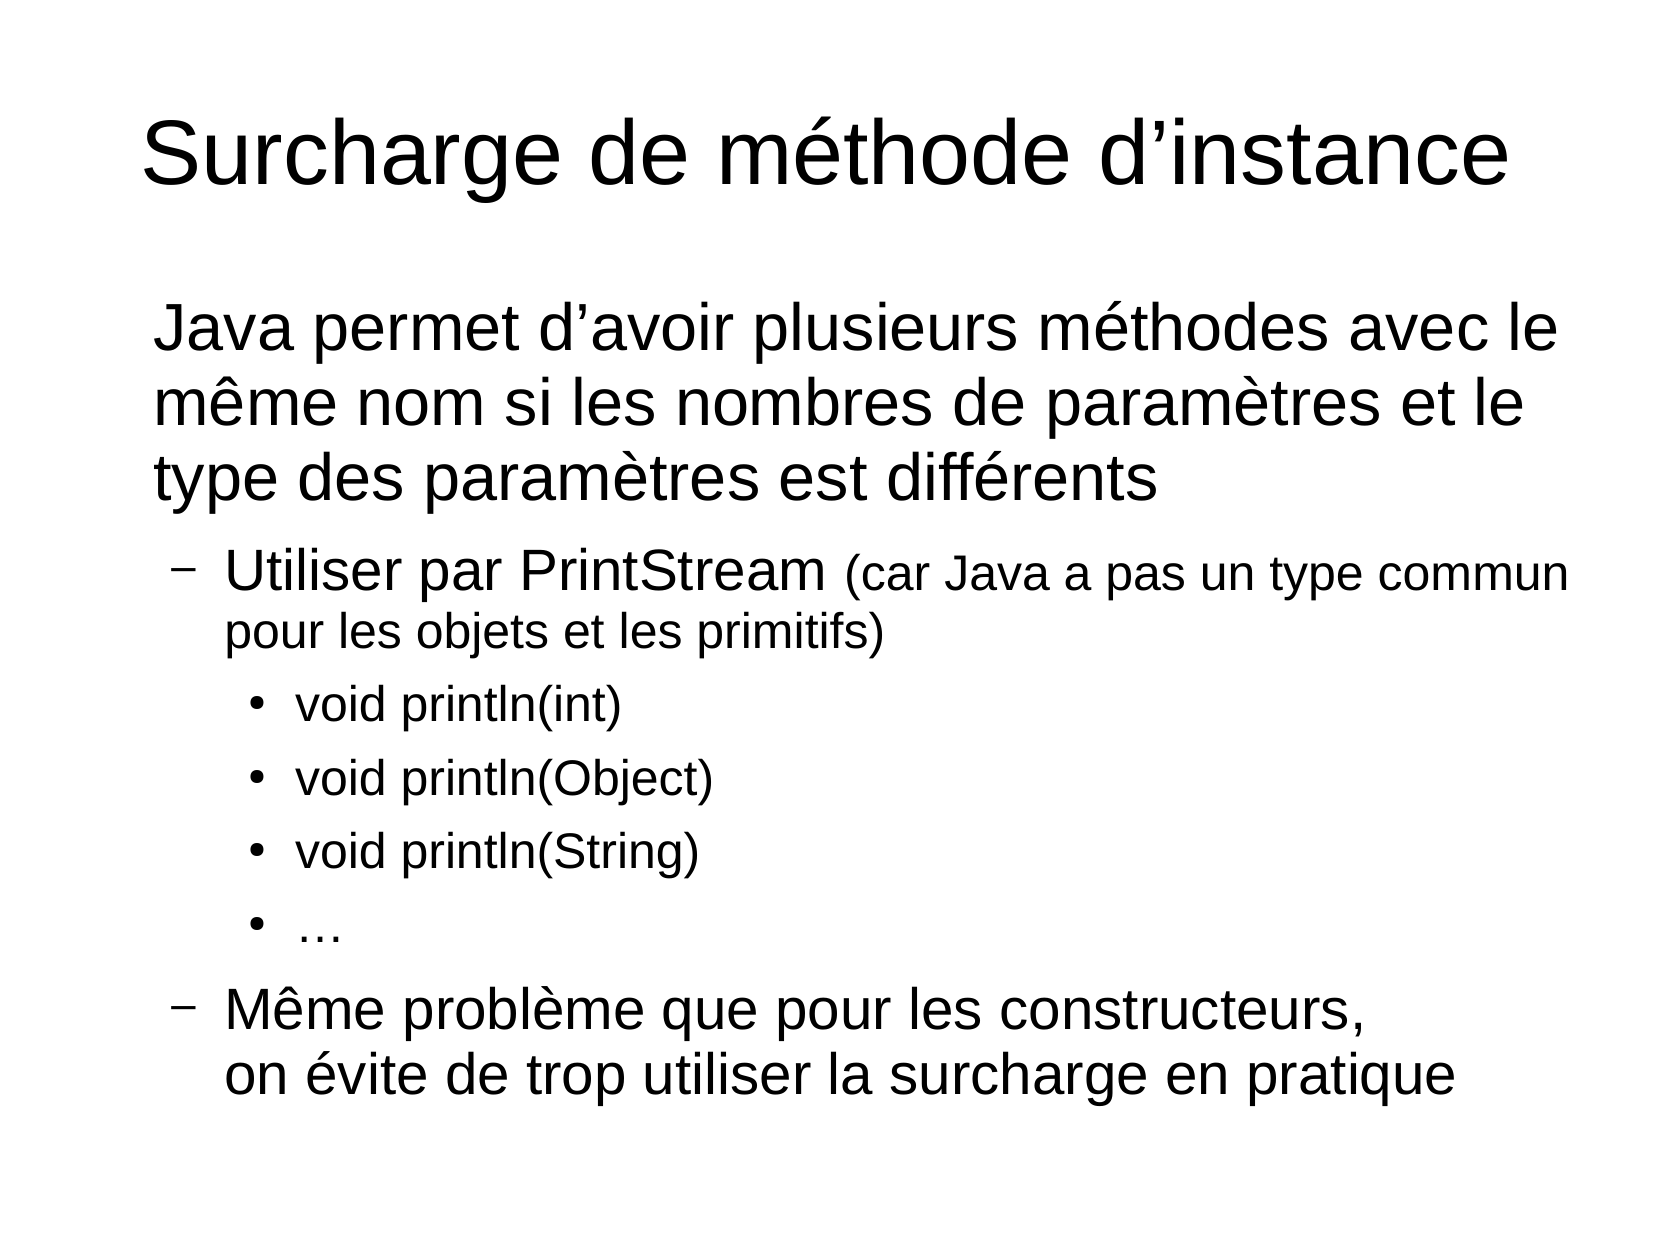

# Surcharge de méthode d’instance
Java permet d’avoir plusieurs méthodes avec le même nom si les nombres de paramètres et le type des paramètres est différents
Utiliser par PrintStream (car Java a pas un type commun pour les objets et les primitifs)
void println(int)
void println(Object)
void println(String)
…
Même problème que pour les constructeurs,
on évite de trop utiliser la surcharge en pratique